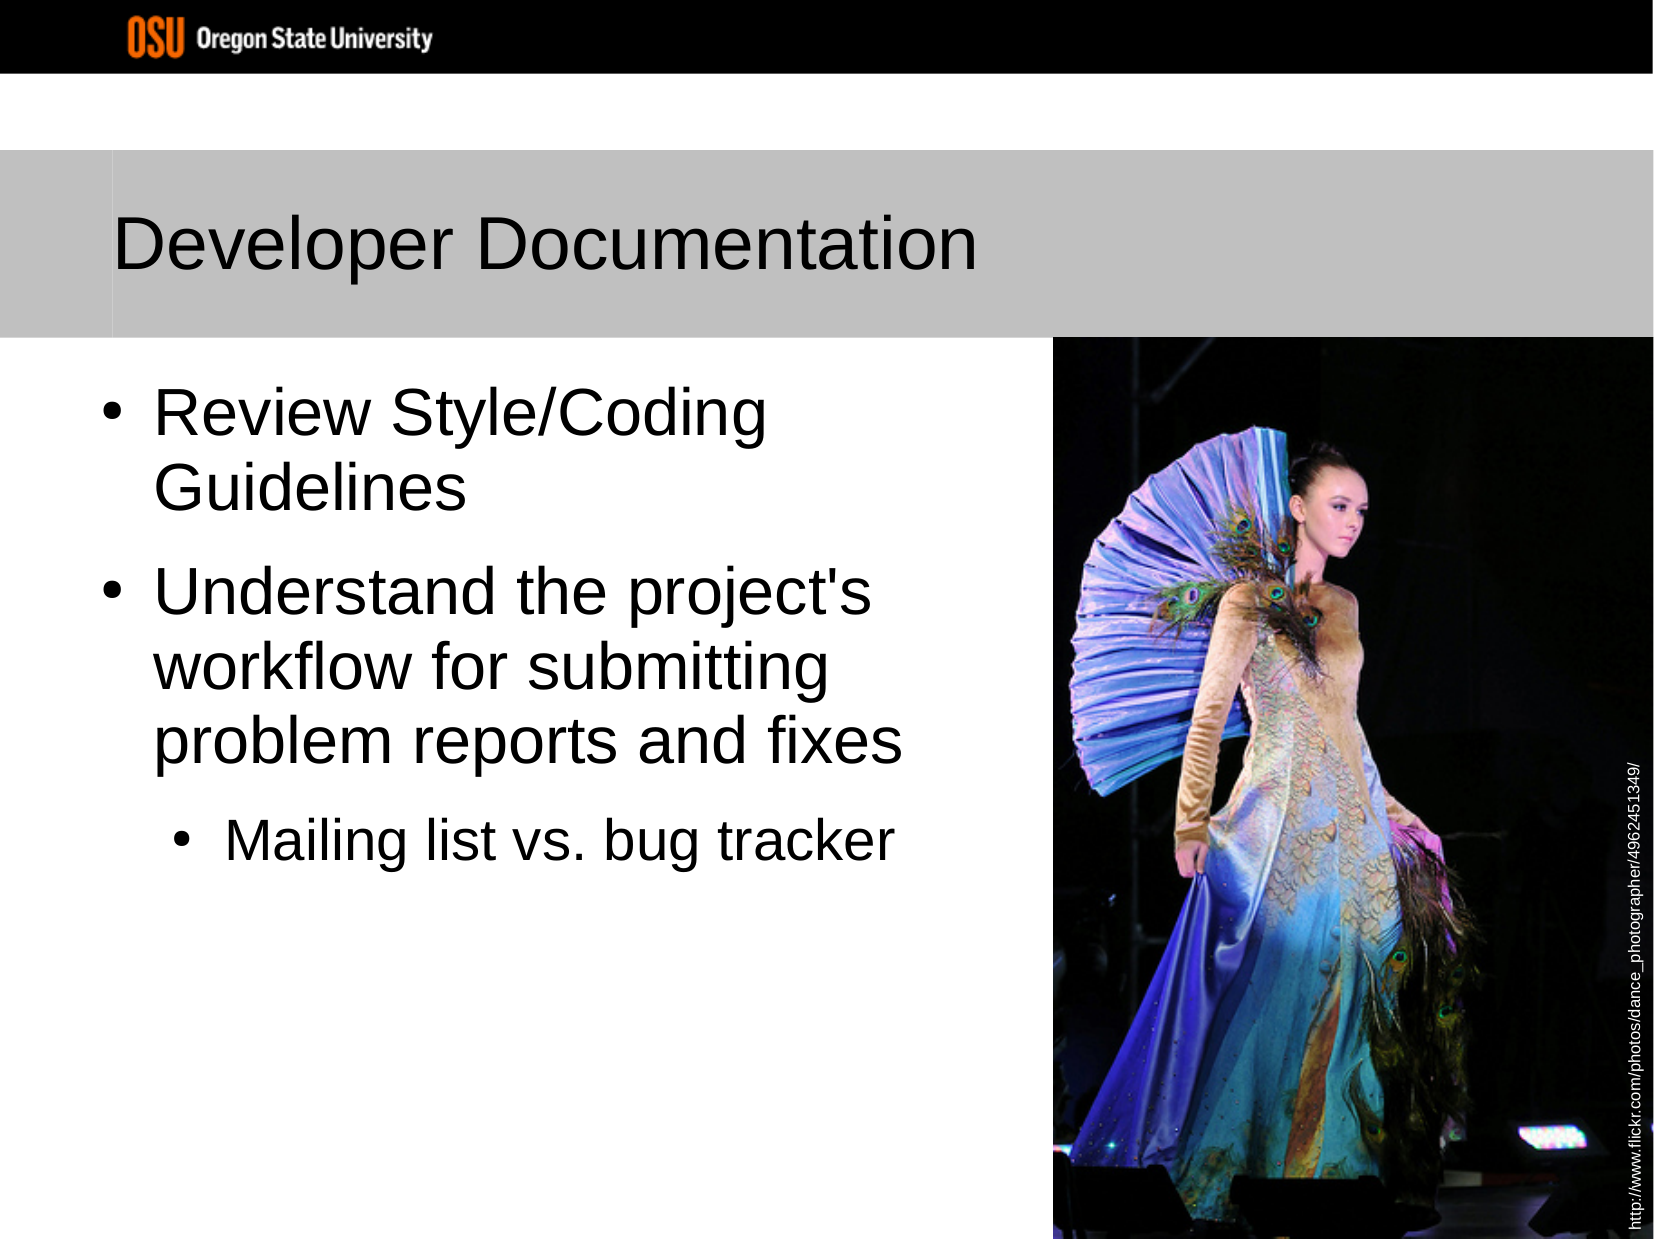

# Developer Documentation
Review Style/Coding Guidelines
Understand the project's workflow for submitting problem reports and fixes
Mailing list vs. bug tracker
http://www.flickr.com/photos/dance_photographer/4962451349/